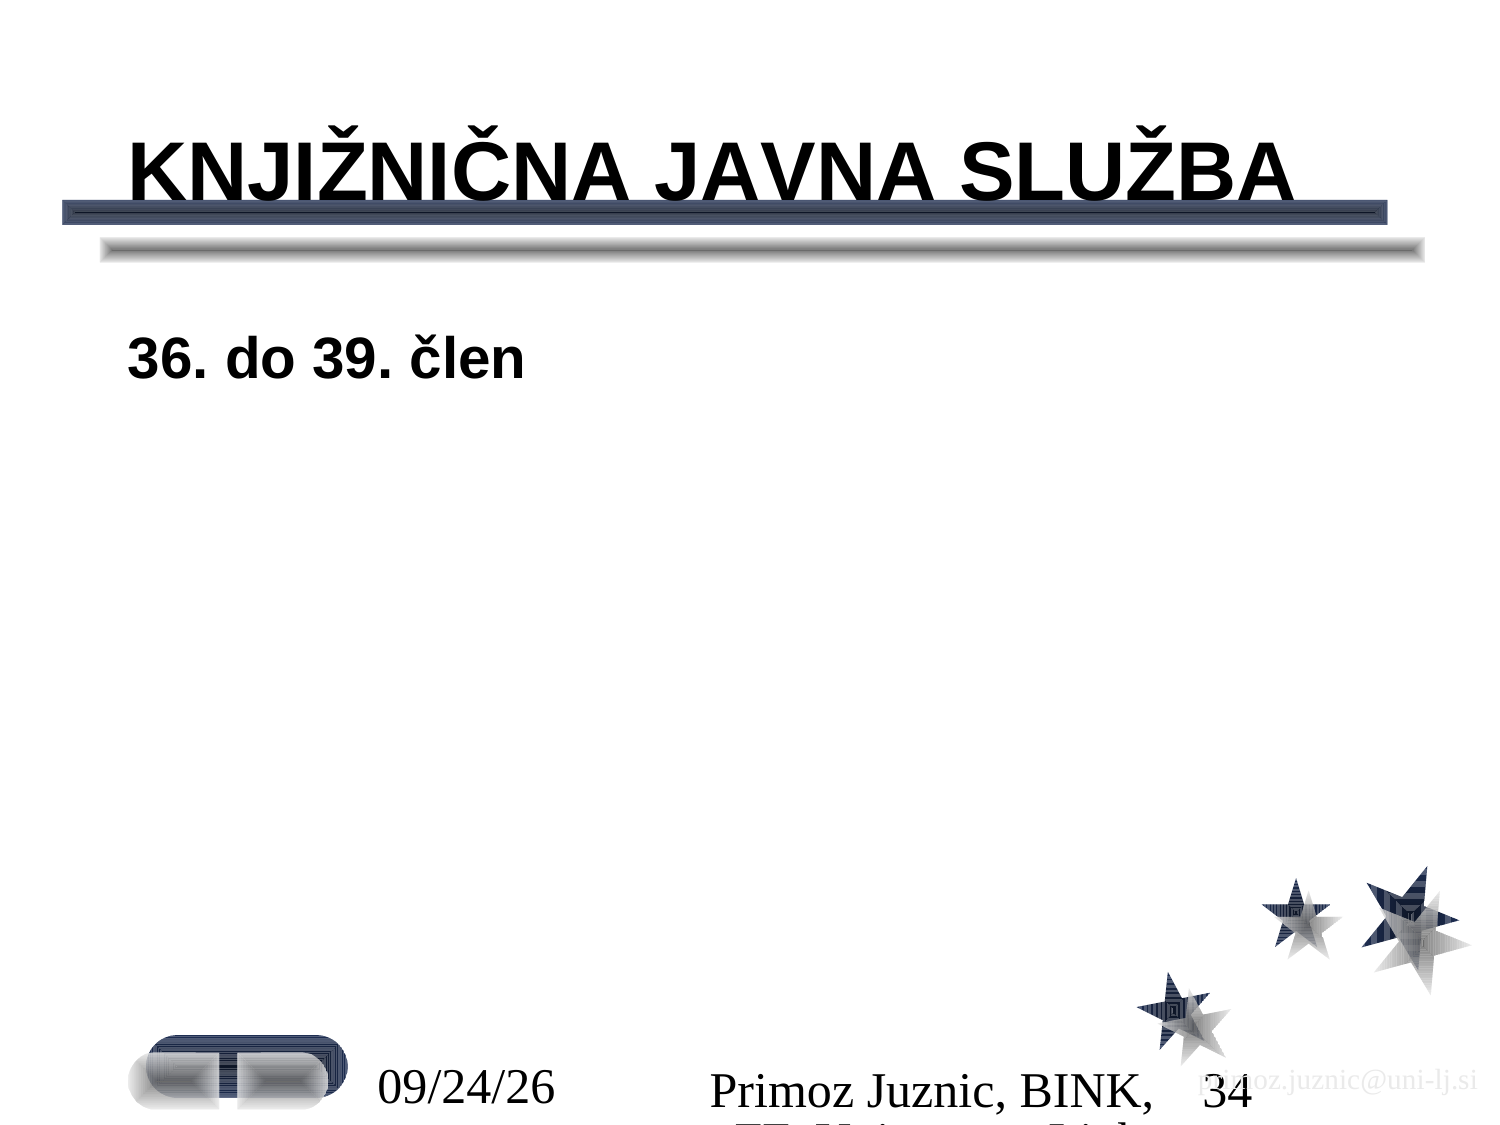

# KNJIŽNIČNA JAVNA SLUŽBA
36. do 39. člen
Primoz Juznic, BINK, FF, Univerza v Ljubljani
34